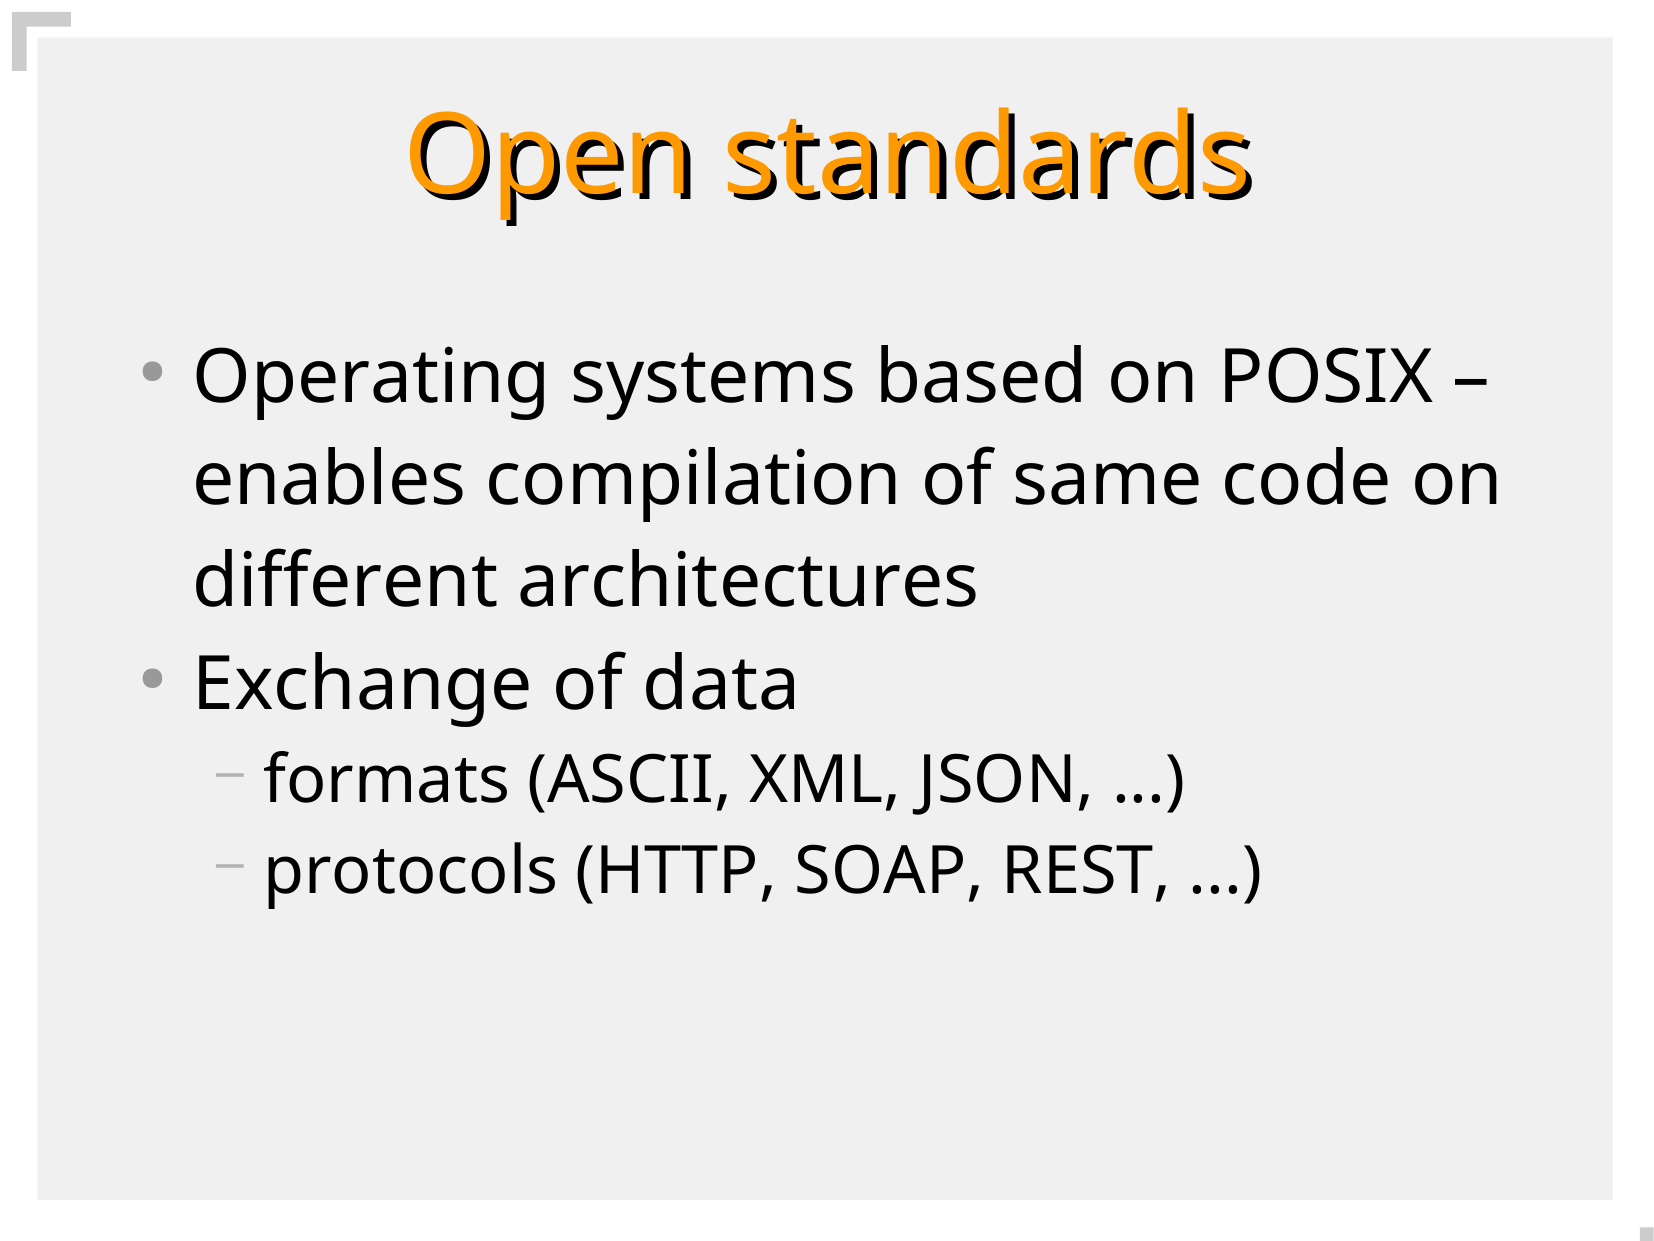

# Open standards
Operating systems based on POSIX – enables compilation of same code on different architectures
Exchange of data
formats (ASCII, XML, JSON, ...)
protocols (HTTP, SOAP, REST, ...)